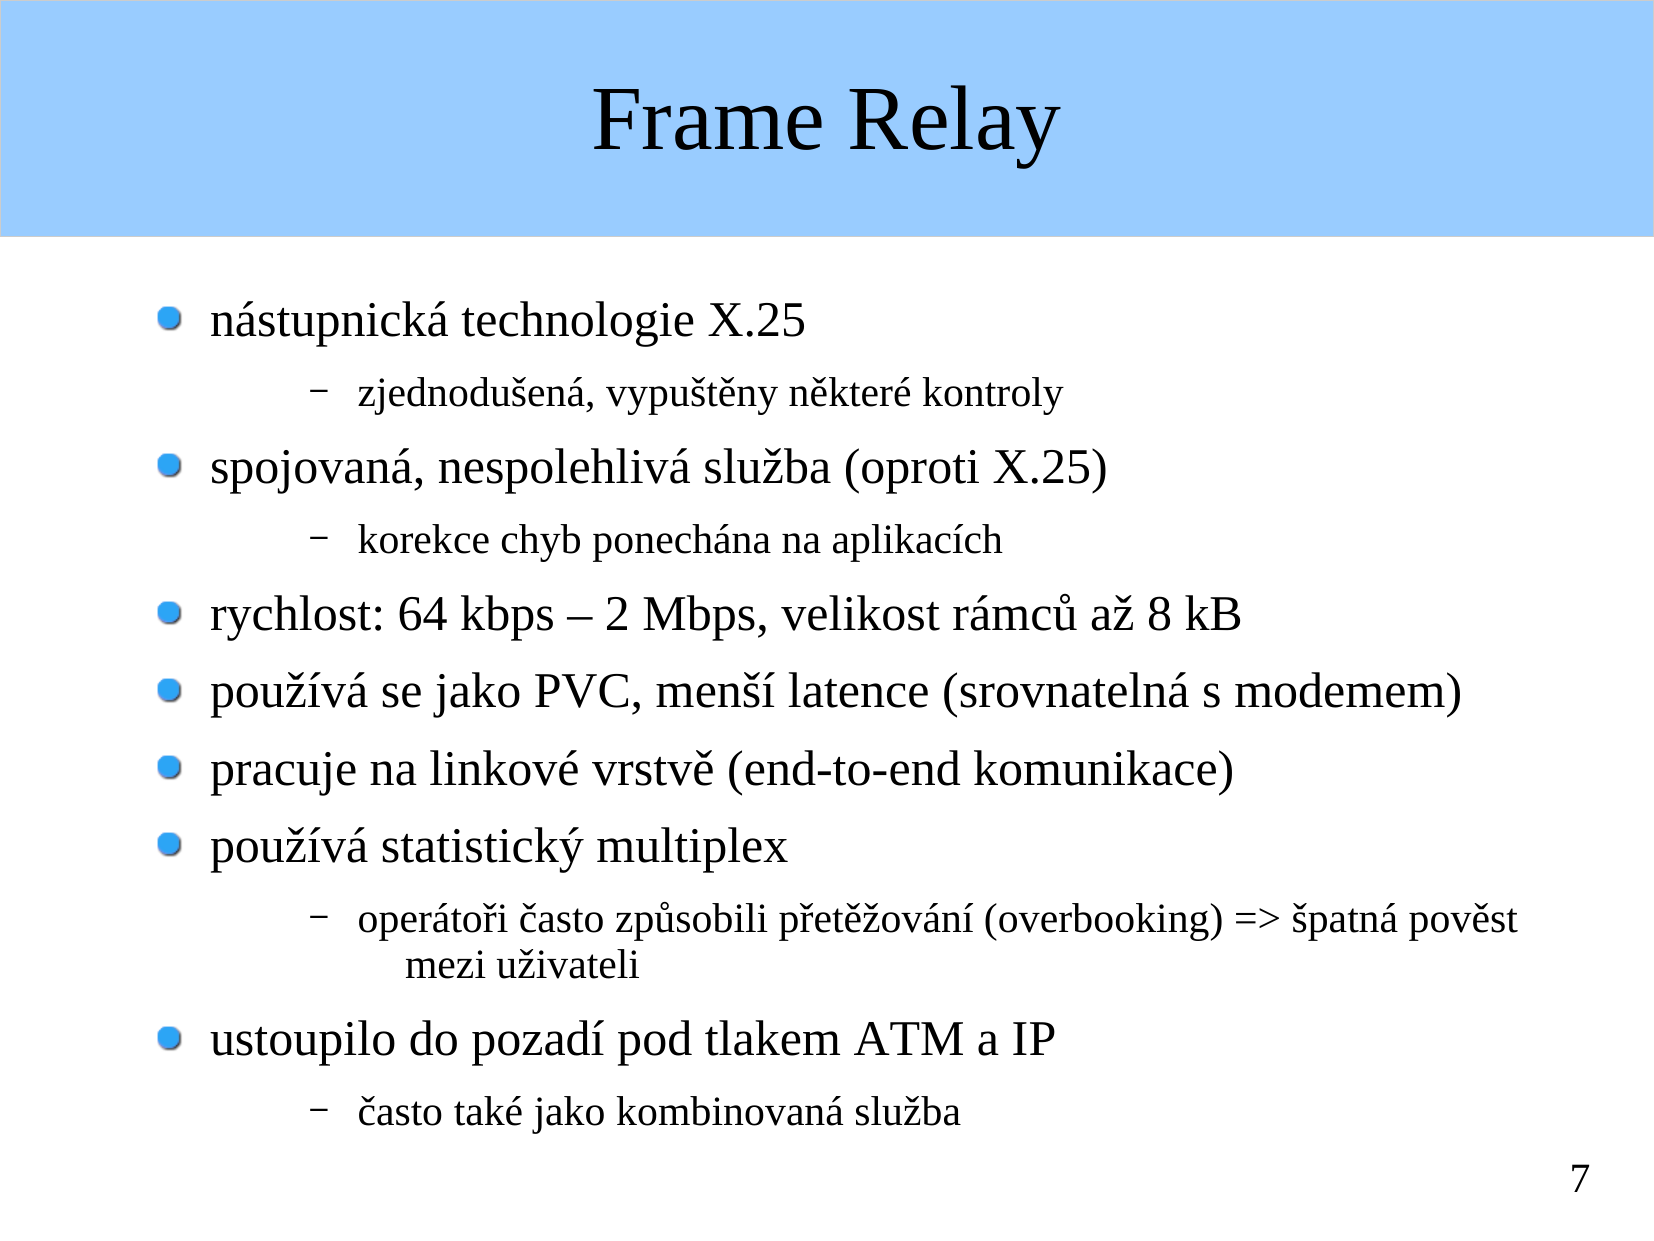

# Frame Relay
nástupnická technologie X.25
zjednodušená, vypuštěny některé kontroly
spojovaná, nespolehlivá služba (oproti X.25)
korekce chyb ponechána na aplikacích
rychlost: 64 kbps – 2 Mbps, velikost rámců až 8 kB
používá se jako PVC, menší latence (srovnatelná s modemem)
pracuje na linkové vrstvě (end-to-end komunikace)
používá statistický multiplex
operátoři často způsobili přetěžování (overbooking) => špatná pověst mezi uživateli
ustoupilo do pozadí pod tlakem ATM a IP
často také jako kombinovaná služba